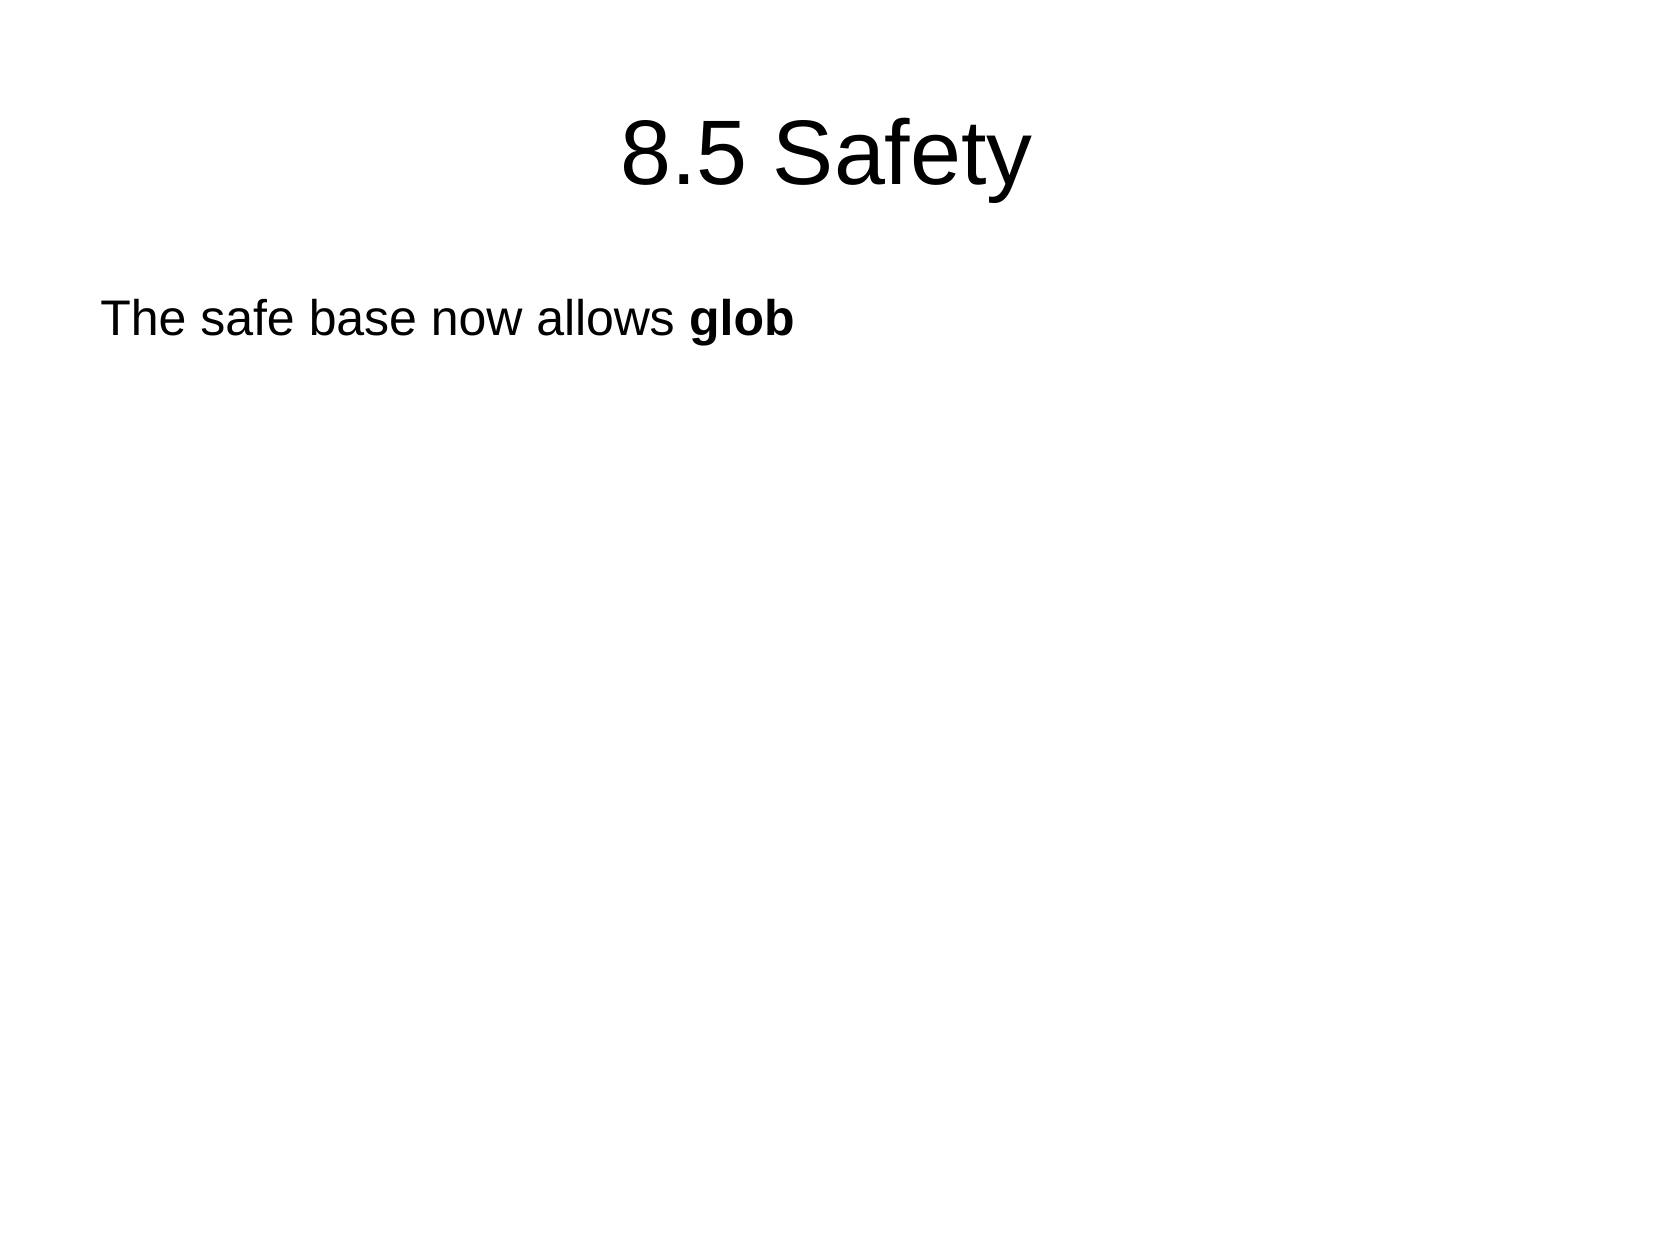

# 8.5 Safety
The safe base now allows glob